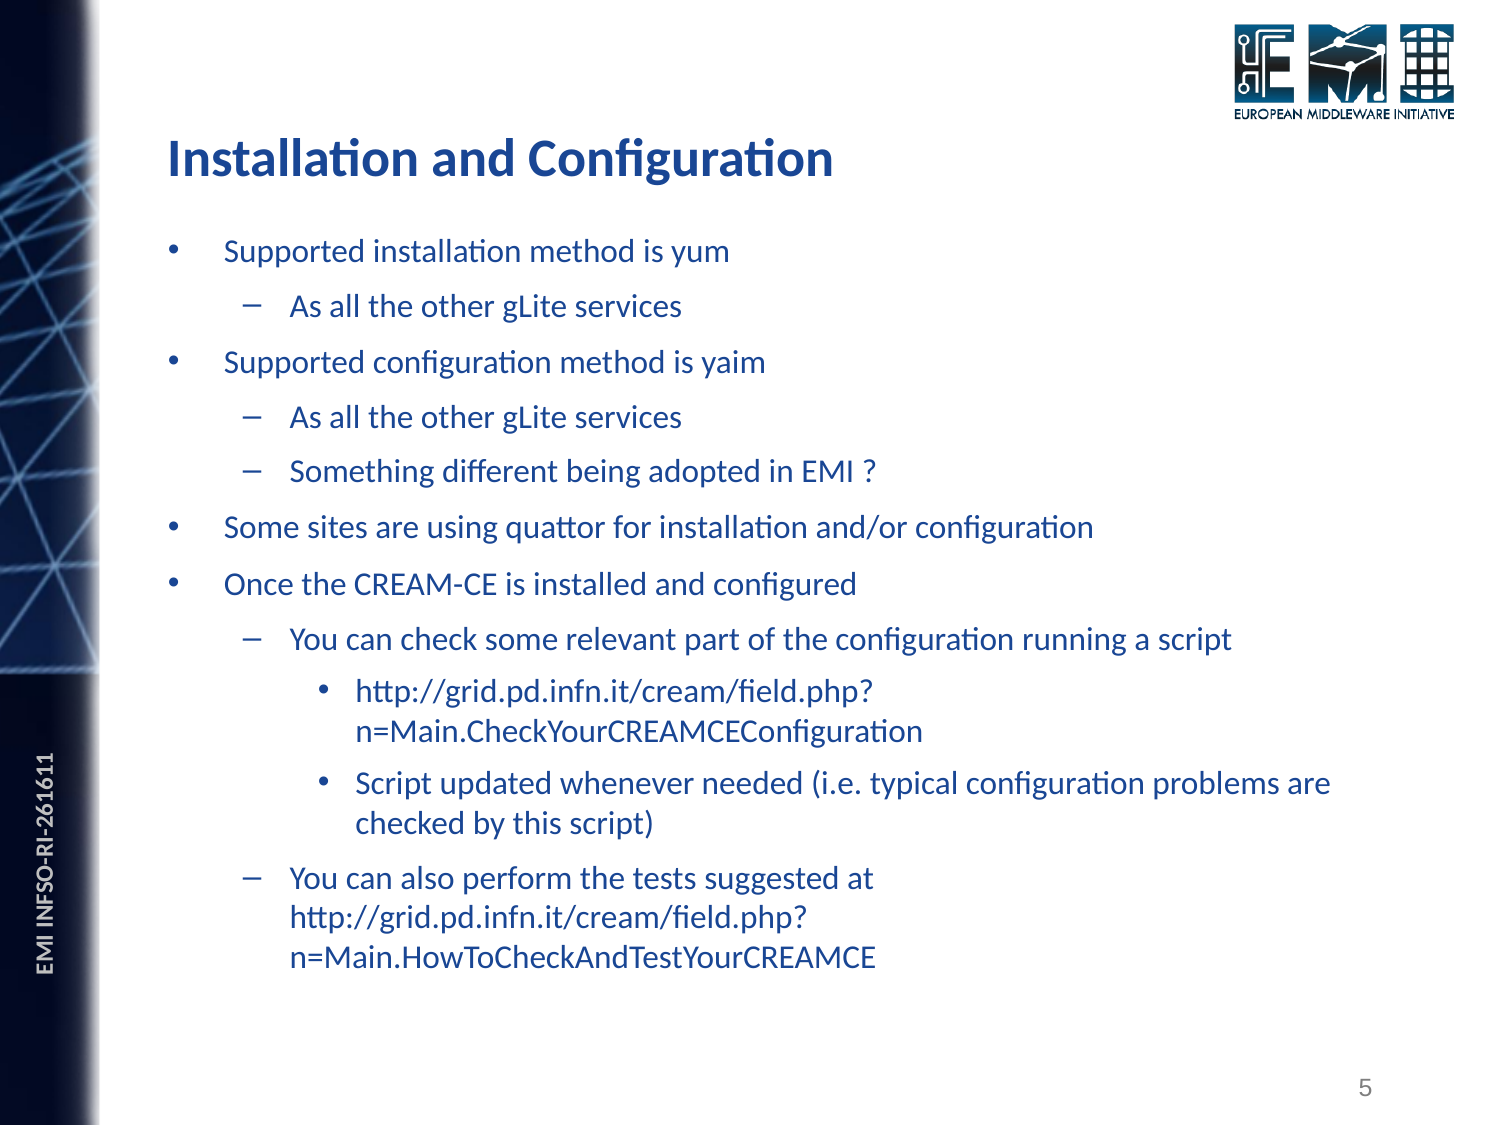

Installation and Configuration
# Supported installation method is yum
As all the other gLite services
Supported configuration method is yaim
As all the other gLite services
Something different being adopted in EMI ?
Some sites are using quattor for installation and/or configuration
Once the CREAM-CE is installed and configured
You can check some relevant part of the configuration running a script
http://grid.pd.infn.it/cream/field.php?n=Main.CheckYourCREAMCEConfiguration
Script updated whenever needed (i.e. typical configuration problems are checked by this script)
You can also perform the tests suggested at http://grid.pd.infn.it/cream/field.php?n=Main.HowToCheckAndTestYourCREAMCE